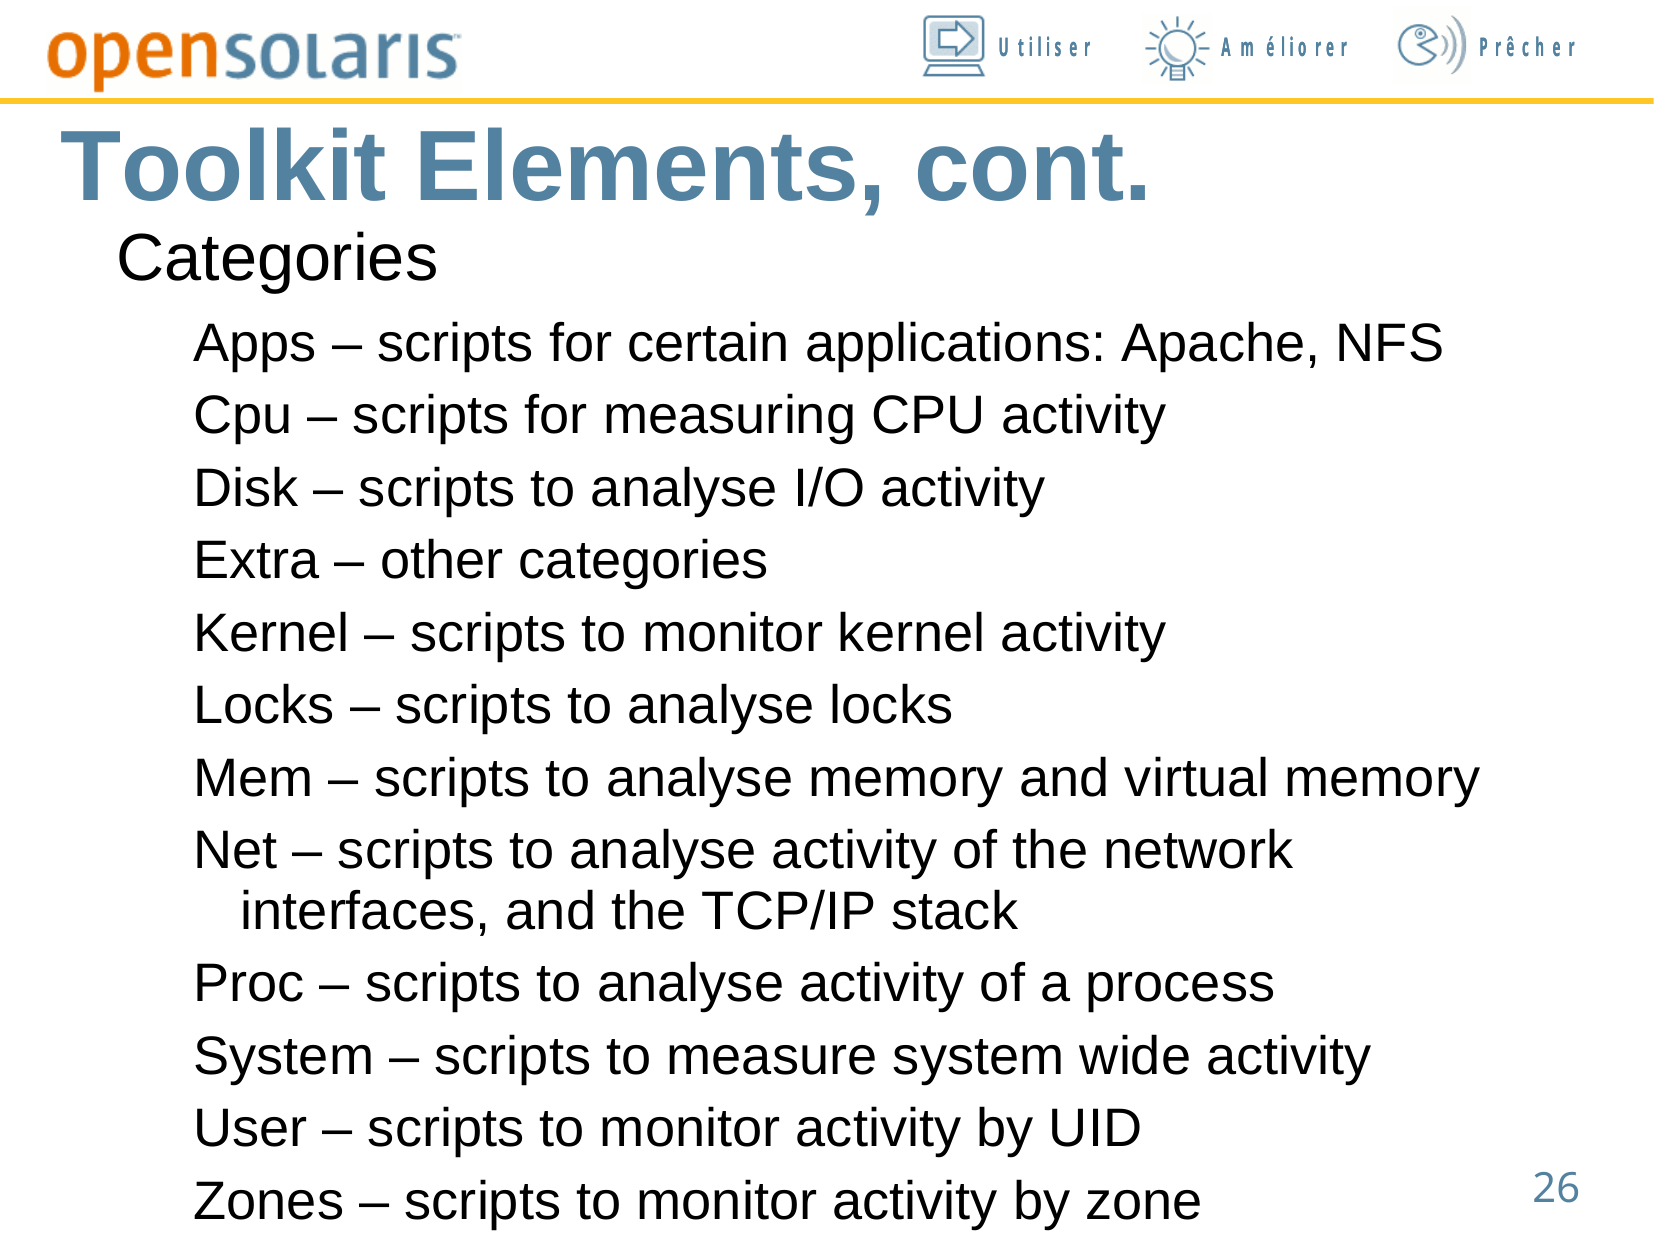

# Toolkit Elements, cont.
Categories
Apps – scripts for certain applications: Apache, NFS
Cpu – scripts for measuring CPU activity
Disk – scripts to analyse I/O activity
Extra – other categories
Kernel – scripts to monitor kernel activity
Locks – scripts to analyse locks
Mem – scripts to analyse memory and virtual memory
Net – scripts to analyse activity of the network interfaces, and the TCP/IP stack
Proc – scripts to analyse activity of a process
System – scripts to measure system wide activity
User – scripts to monitor activity by UID
Zones – scripts to monitor activity by zone